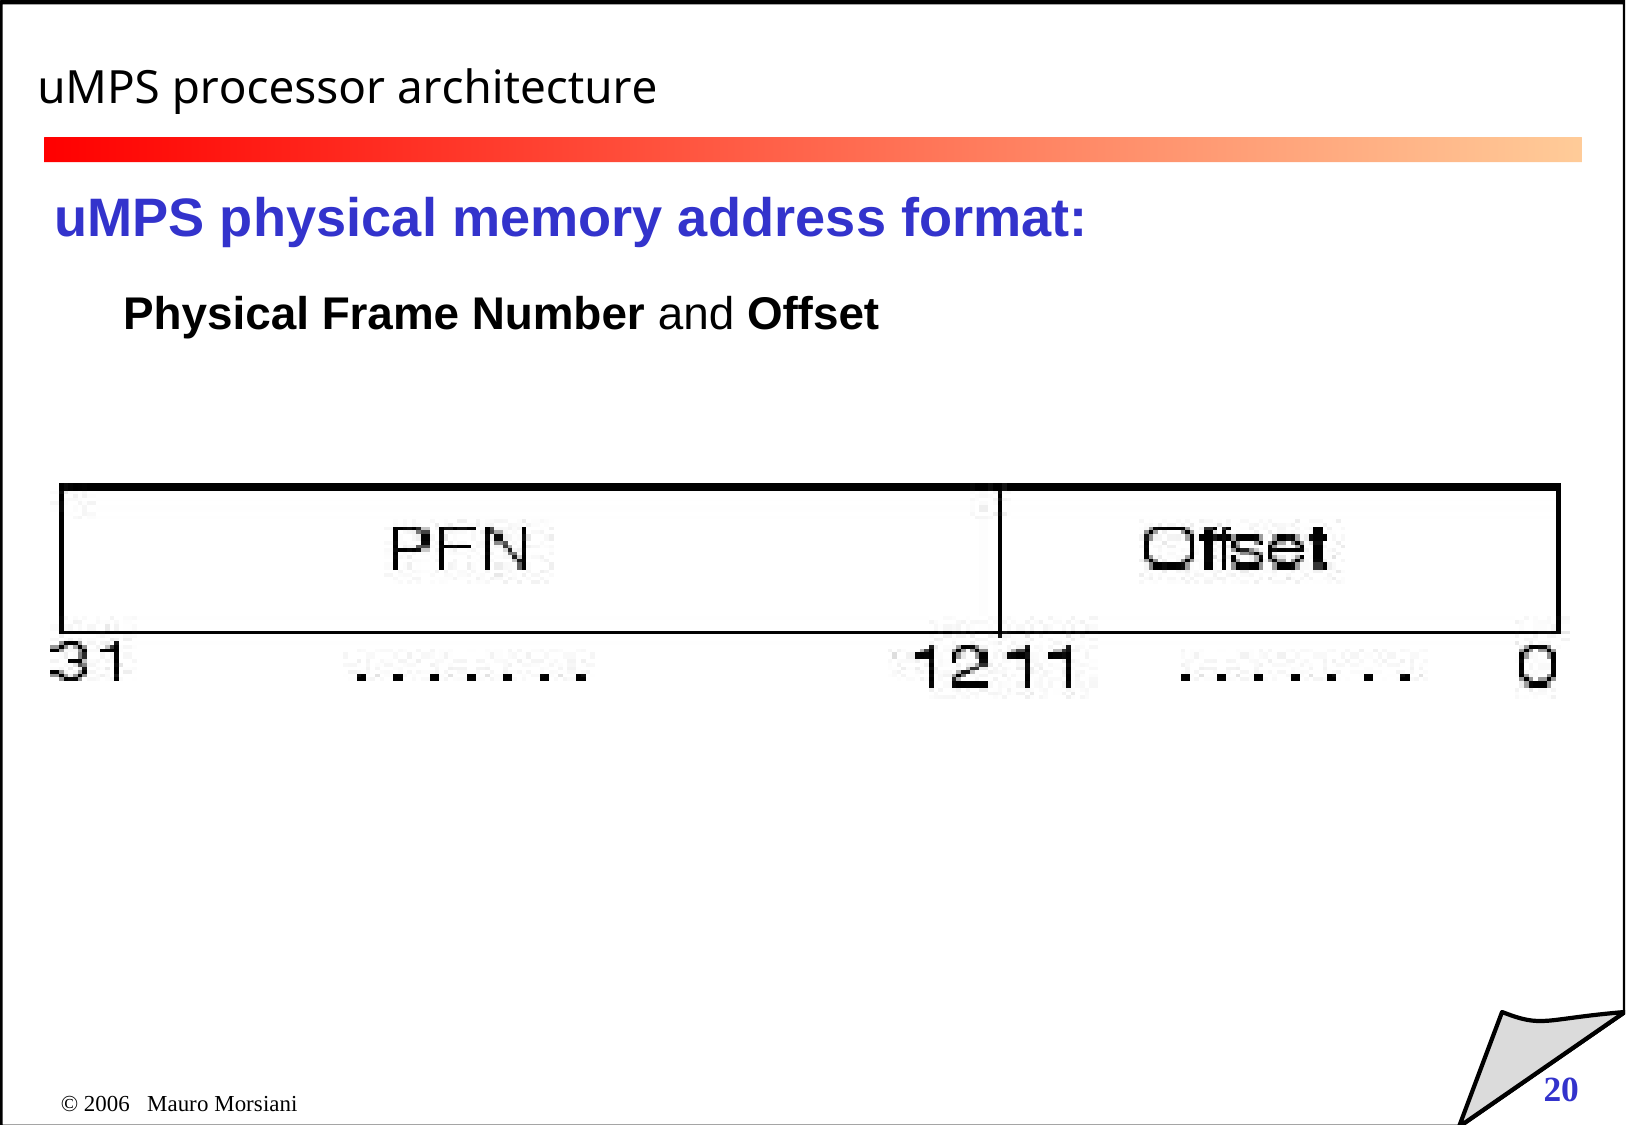

# uMPS processor architecture
uMPS physical memory address format:
Physical Frame Number and Offset